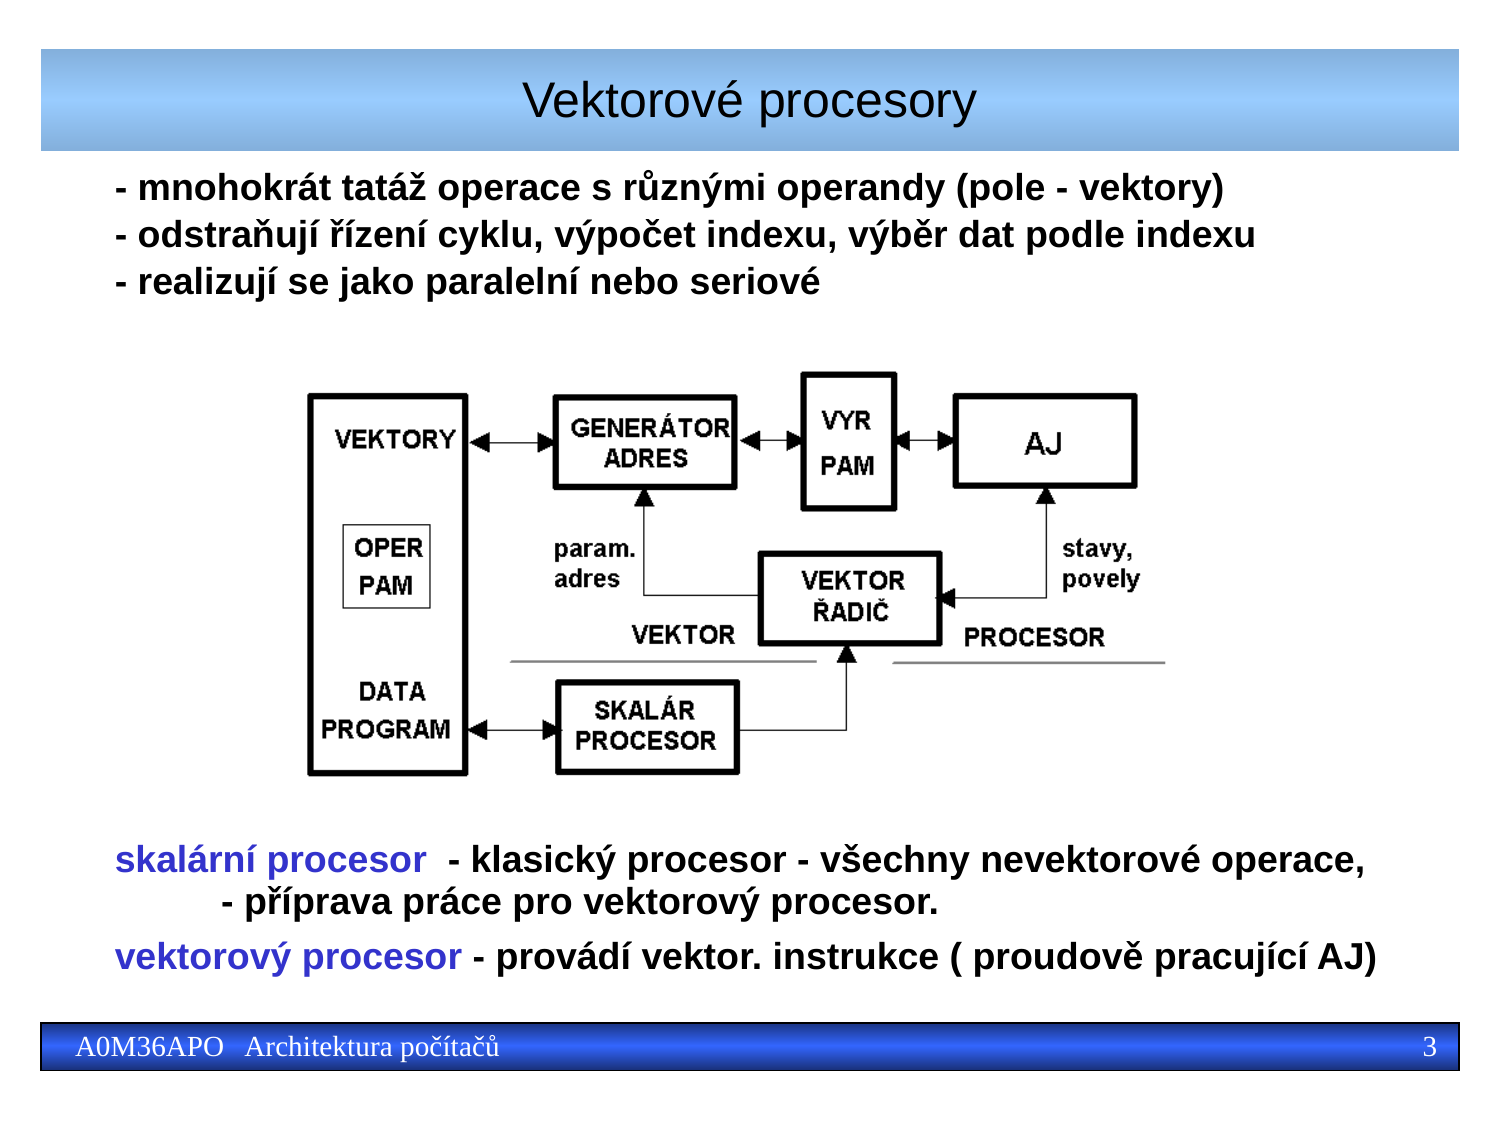

# Vektorové procesory
- mnohokrát tatáž operace s různými operandy (pole - vektory)
- odstraňují řízení cyklu, výpočet indexu, výběr dat podle indexu
- realizují se jako paralelní nebo seriové
skalární procesor - klasický procesor - všechny nevektorové operace,		 - příprava práce pro vektorový procesor.
vektorový procesor - provádí vektor. instrukce ( proudově pracující AJ)
A0M36APO Architektura počítačů
3